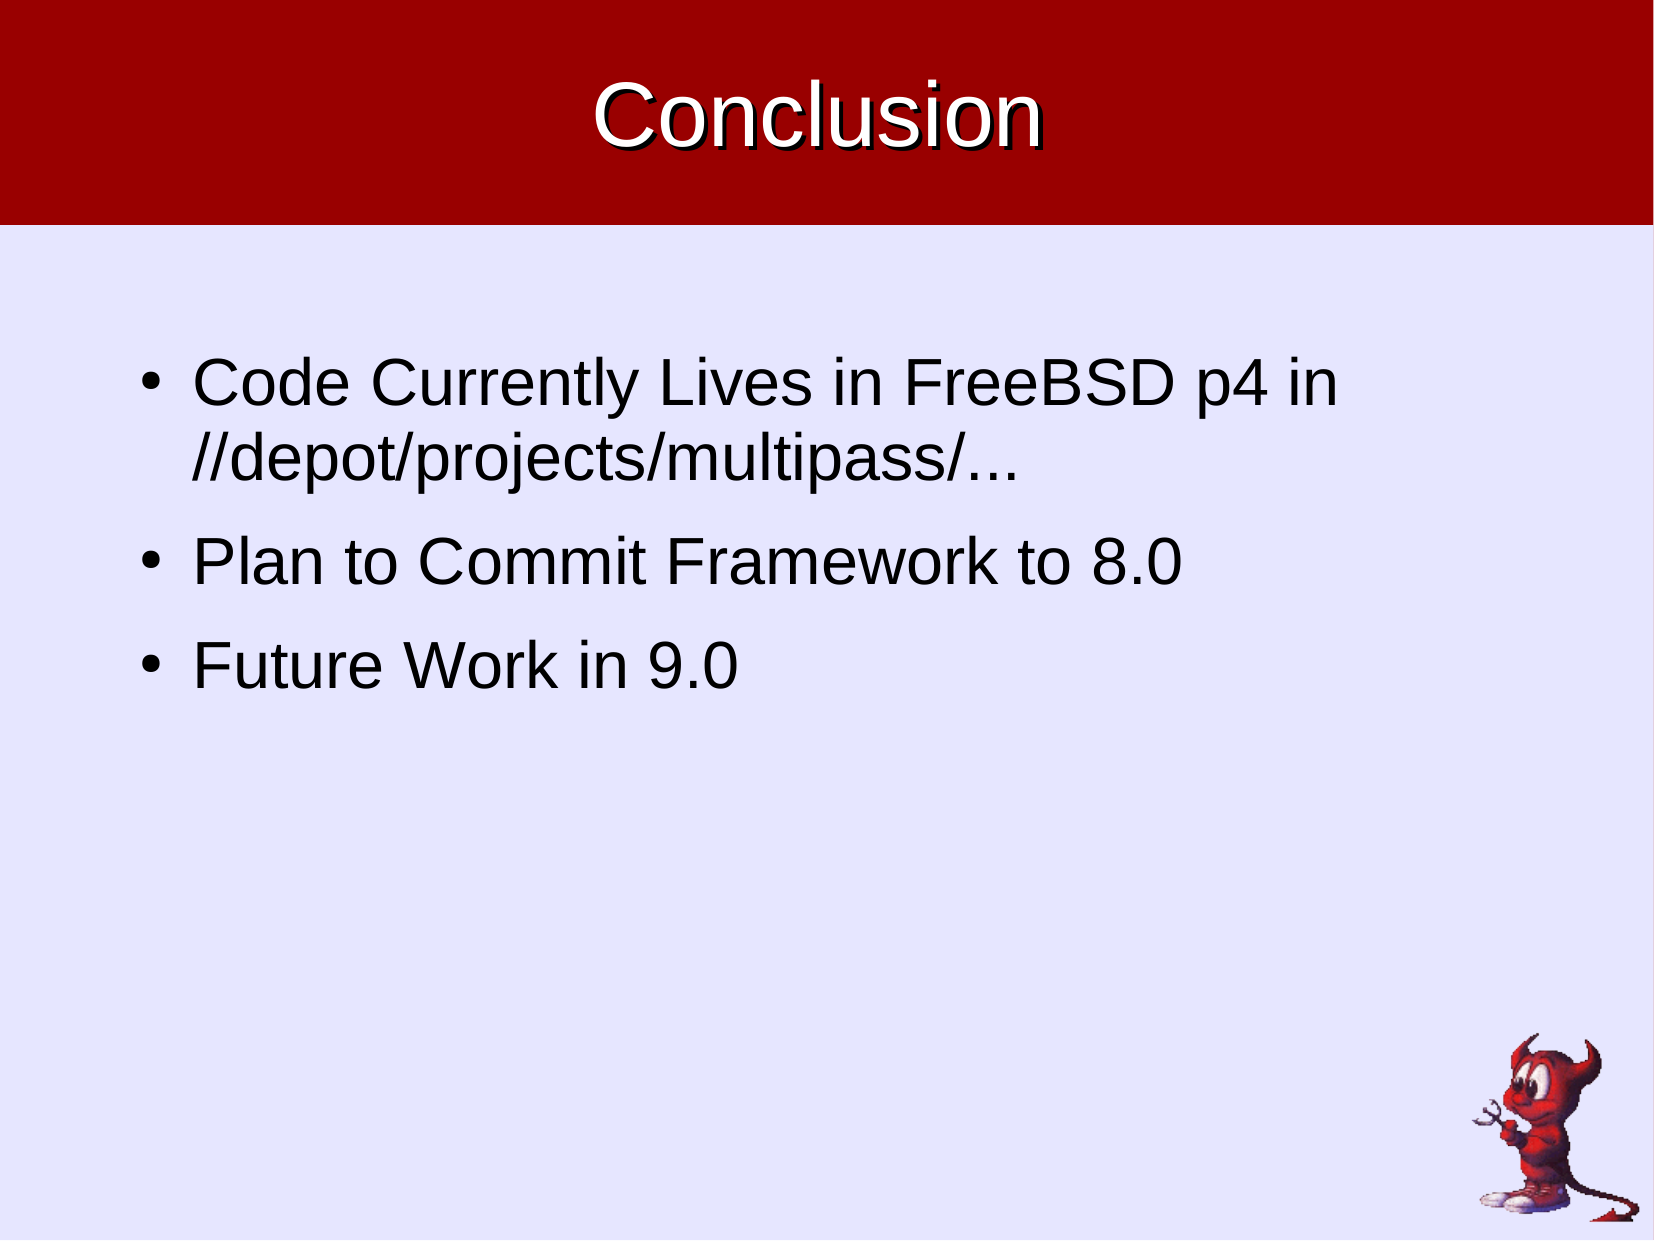

# Conclusion
Code Currently Lives in FreeBSD p4 in //depot/projects/multipass/...
Plan to Commit Framework to 8.0
Future Work in 9.0